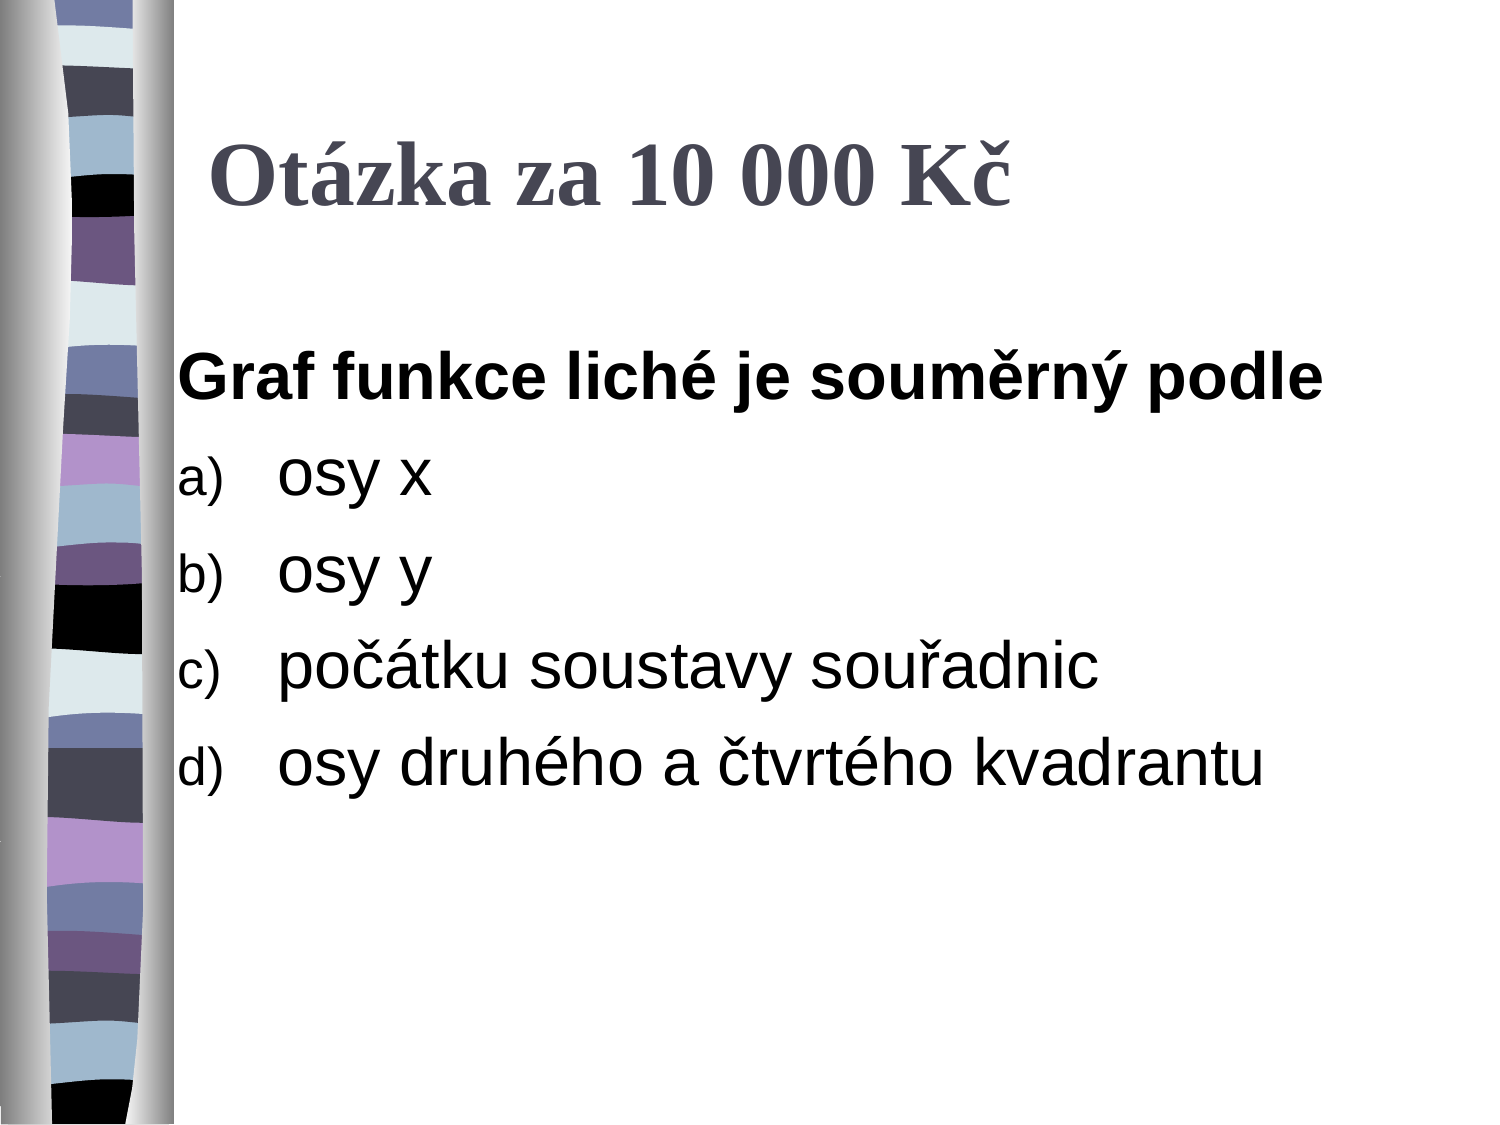

# Otázka za 10 000 Kč
Graf funkce liché je souměrný podle
osy x
osy y
počátku soustavy souřadnic
osy druhého a čtvrtého kvadrantu